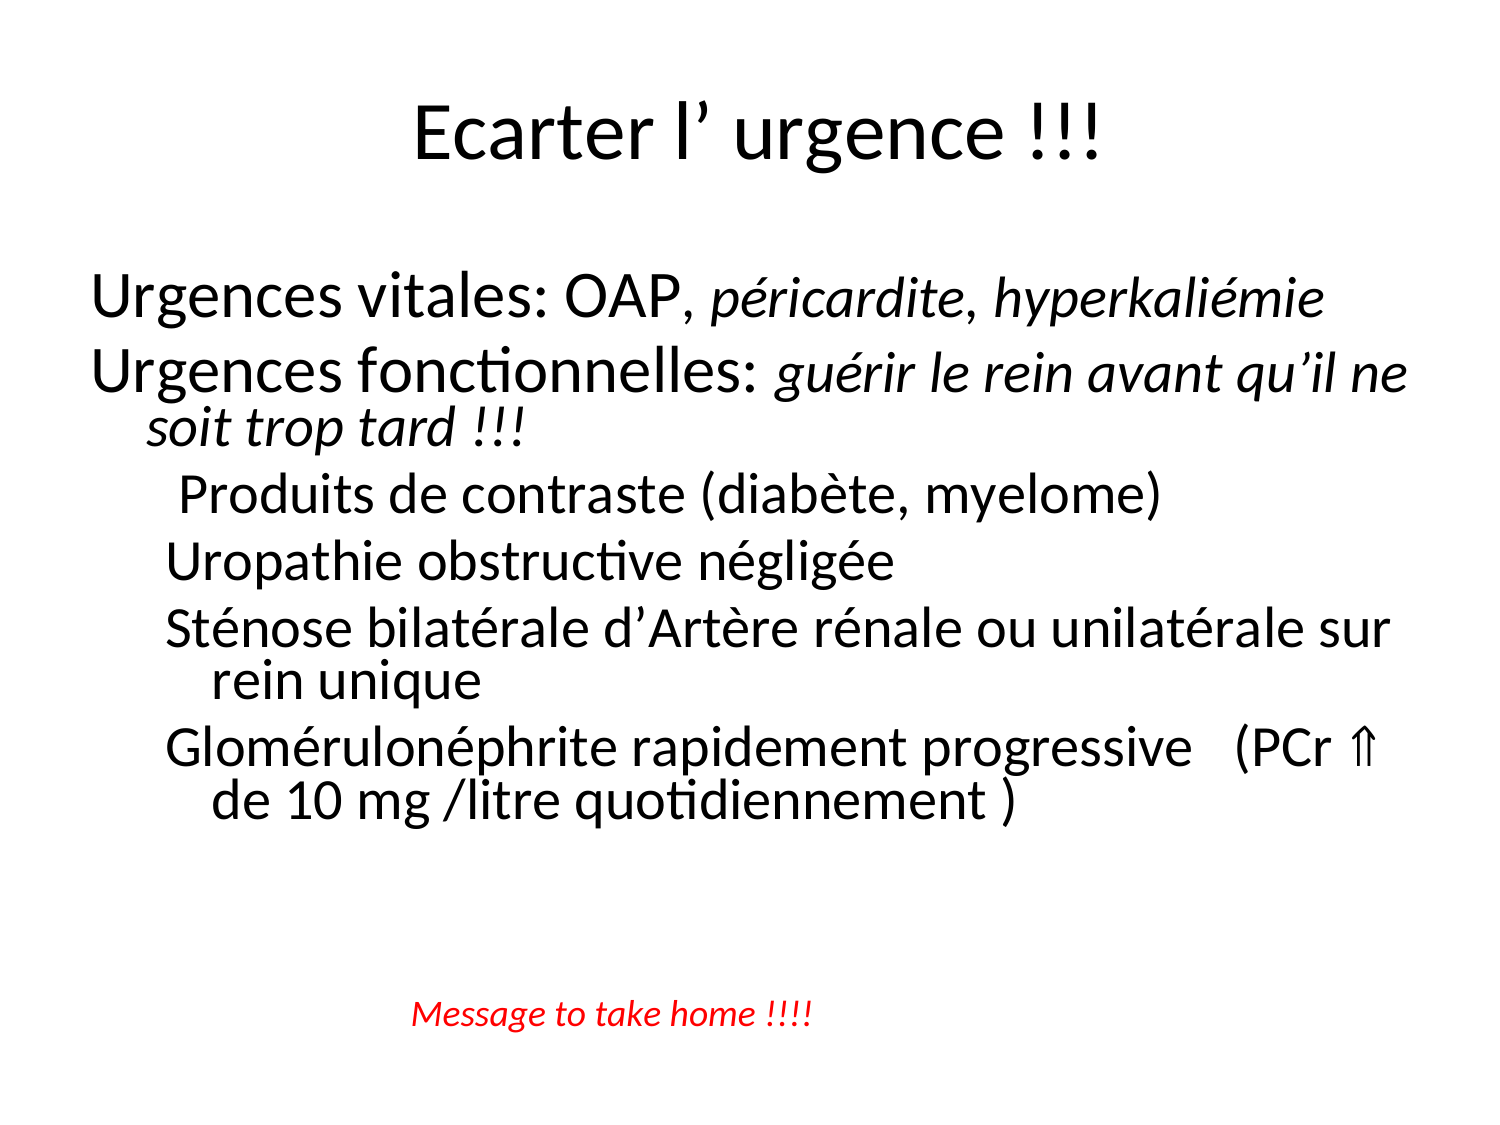

# Ecarter l’ urgence !!!
Urgences vitales: OAP, péricardite, hyperkaliémie
Urgences fonctionnelles: guérir le rein avant qu’il ne soit trop tard !!!
 Produits de contraste (diabète, myelome)
Uropathie obstructive négligée
Sténose bilatérale d’Artère rénale ou unilatérale sur rein unique
Glomérulonéphrite rapidement progressive (PCr  de 10 mg /litre quotidiennement )
Message to take home !!!!